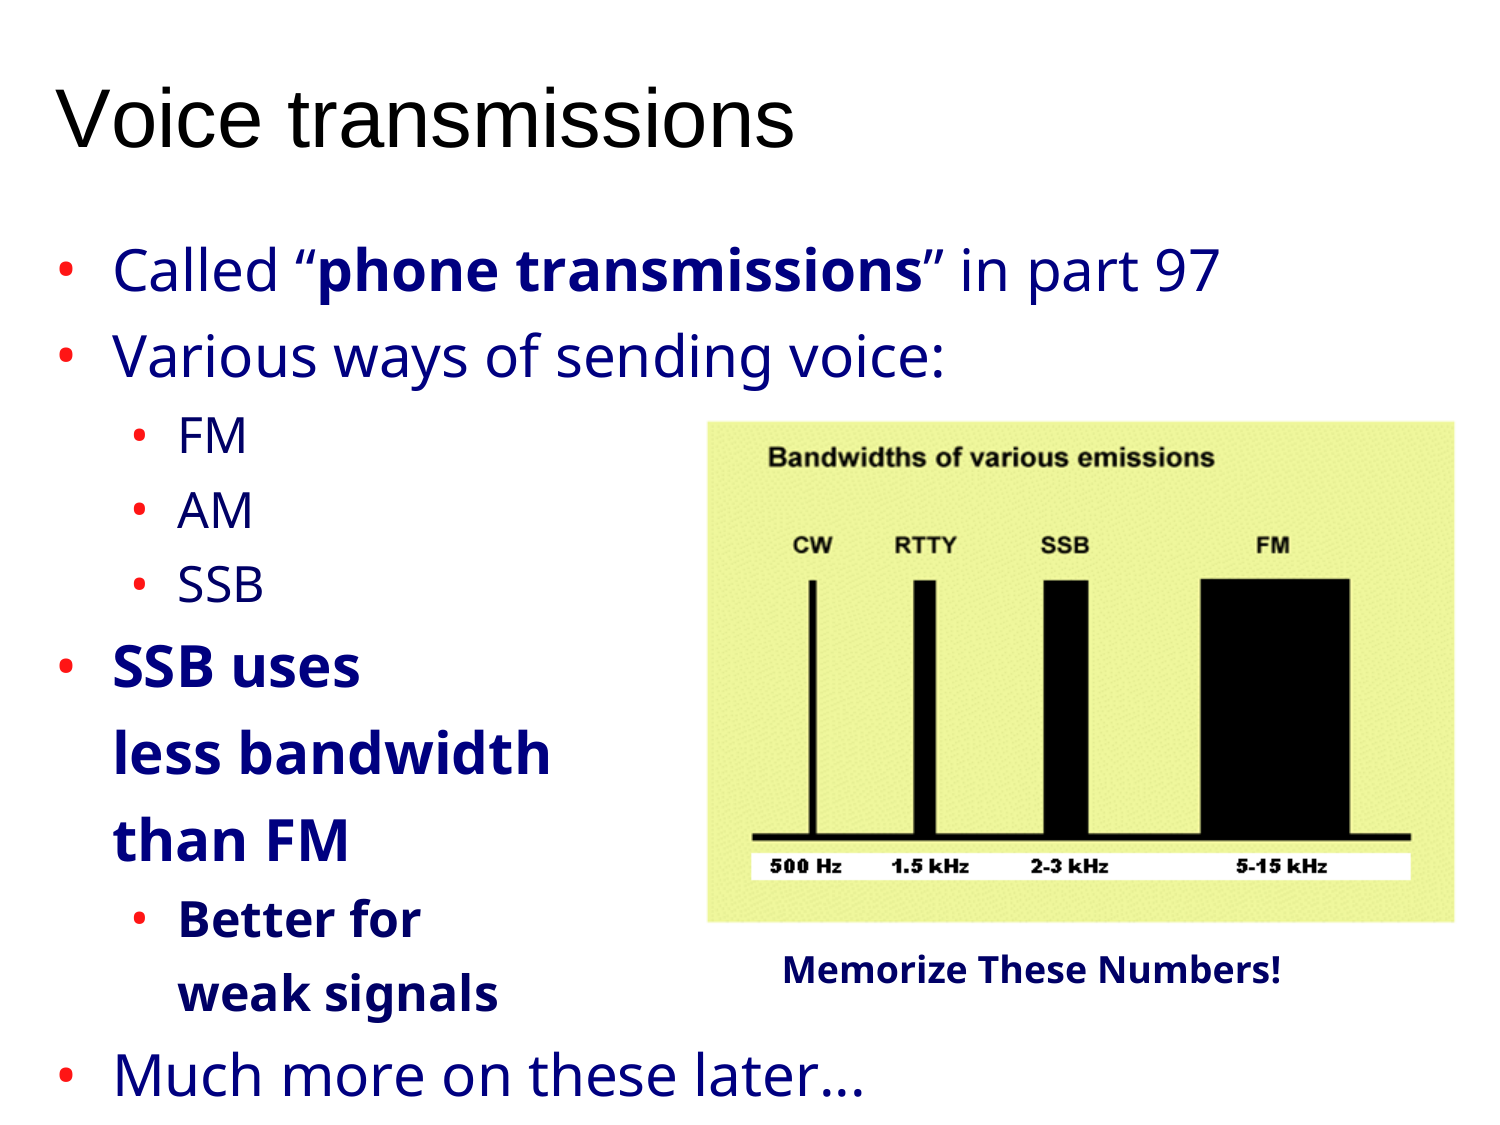

# Voice transmissions
Called “phone transmissions” in part 97
Various ways of sending voice:
FM
AM
SSB
SSB uses
less bandwidth
than FM
Better for
weak signals
Much more on these later...
Memorize These Numbers!